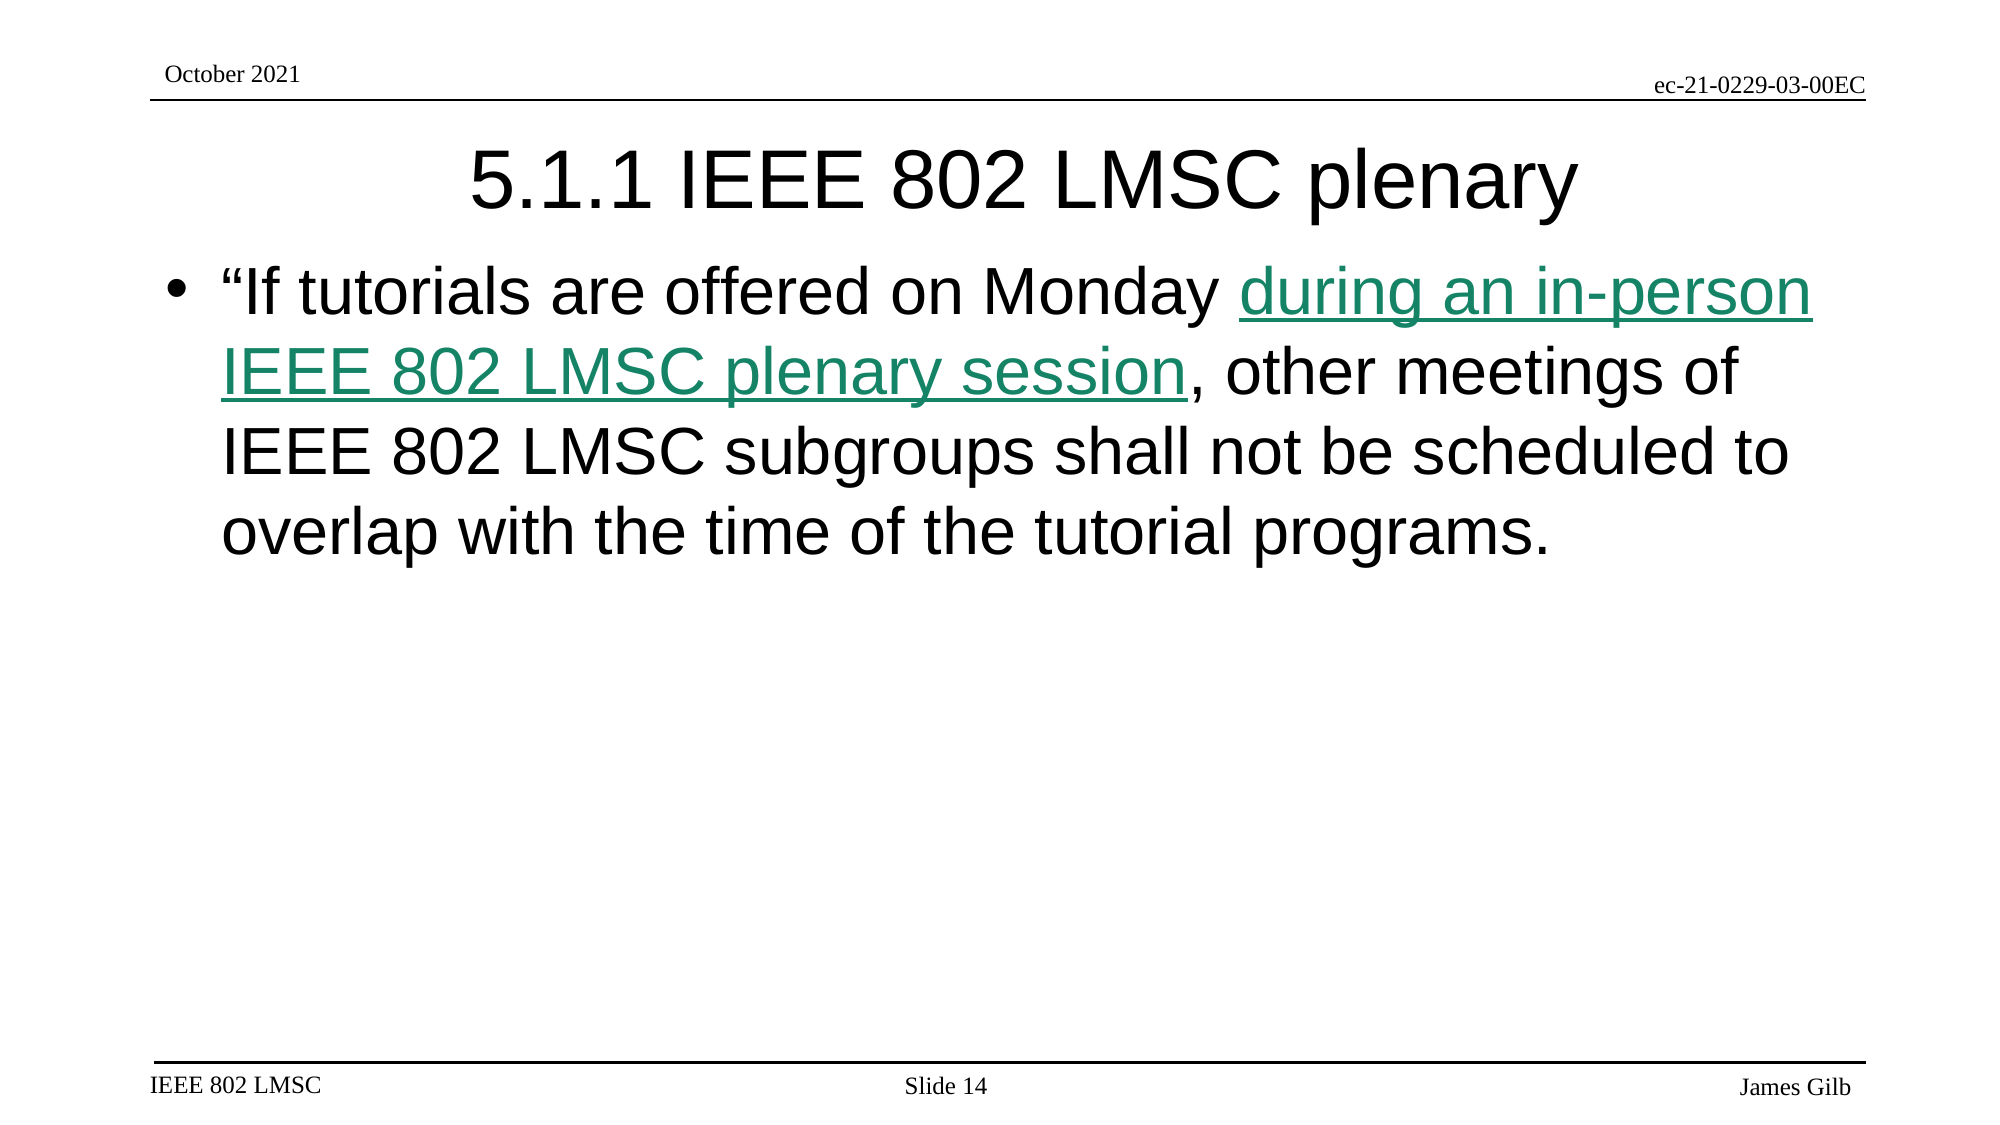

# 5.1.1 IEEE 802 LMSC plenary
“If tutorials are offered on Monday during an in-person IEEE 802 LMSC plenary session, other meetings of IEEE 802 LMSC subgroups shall not be scheduled to overlap with the time of the tutorial programs.
14